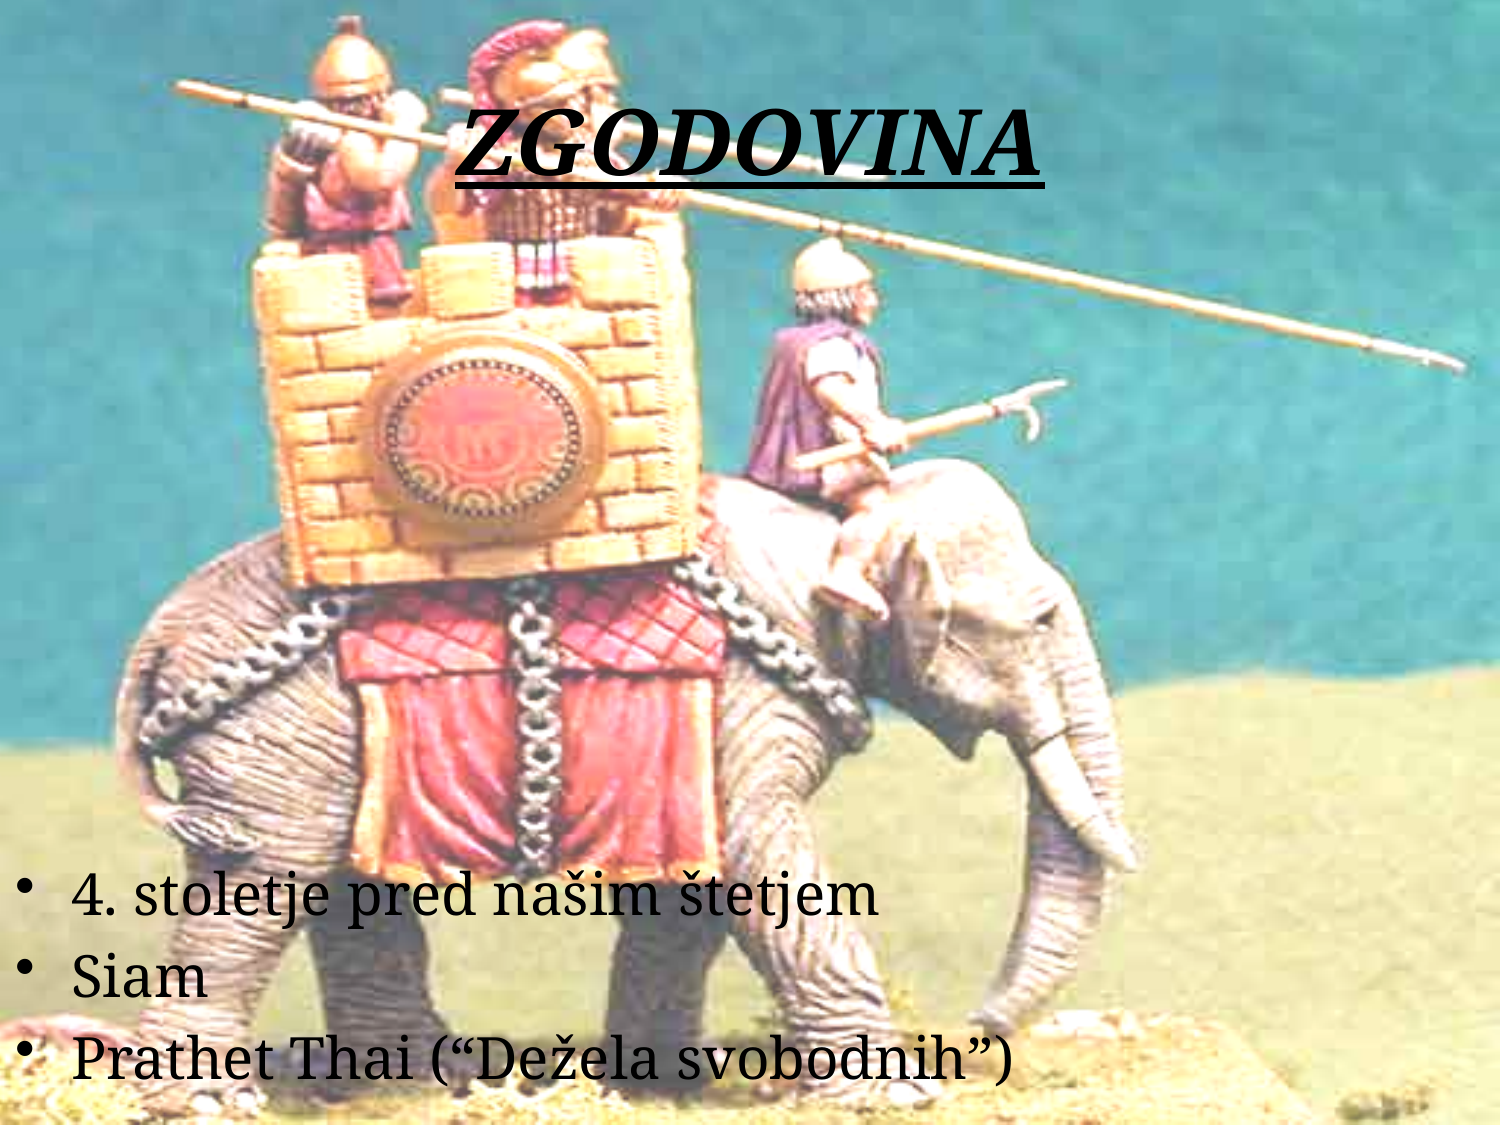

# ZGODOVINA
4. stoletje pred našim štetjem
Siam
Prathet Thai (“Dežela svobodnih”)